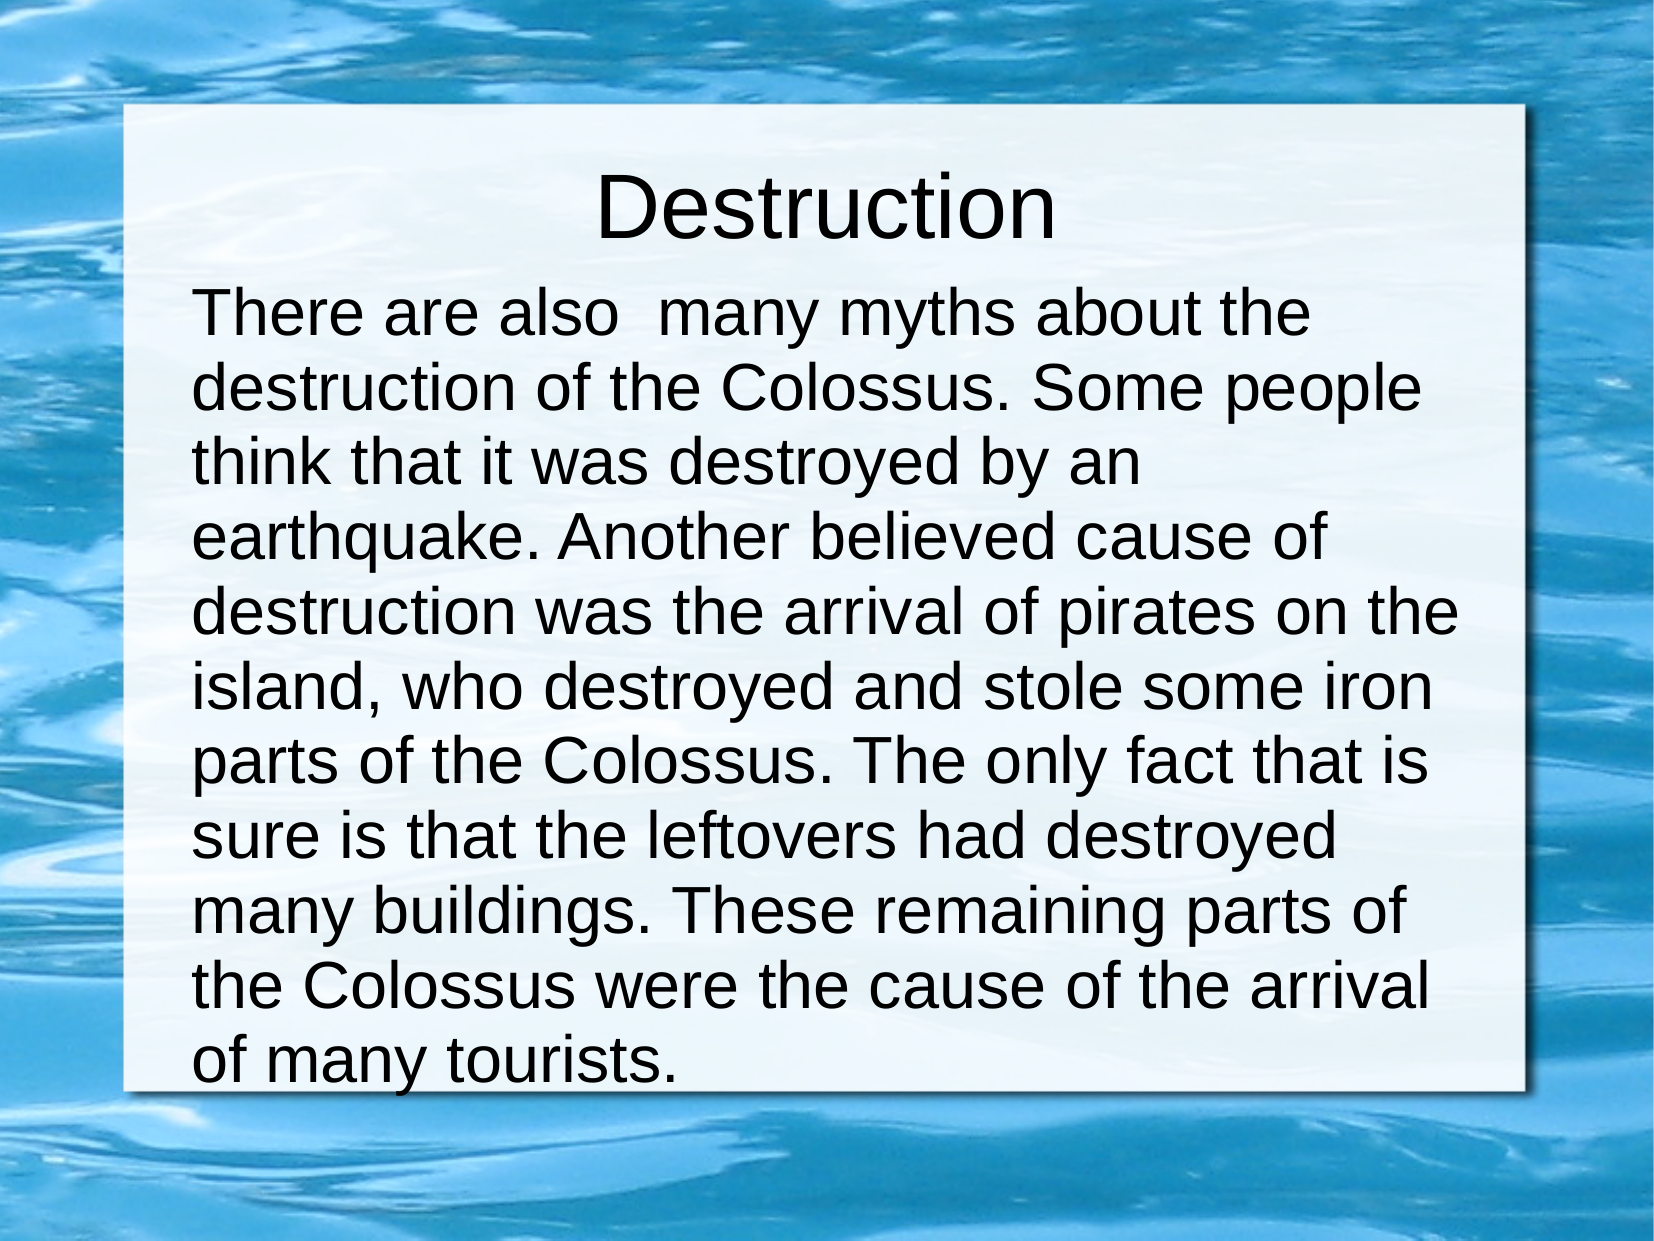

# Destruction
There are also many myths about the destruction of the Colossus. Some people think that it was destroyed by an earthquake. Another believed cause of destruction was the arrival of pirates on the island, who destroyed and stole some iron parts of the Colossus. The only fact that is sure is that the leftovers had destroyed many buildings. These remaining parts of the Colossus were the cause of the arrival of many tourists.